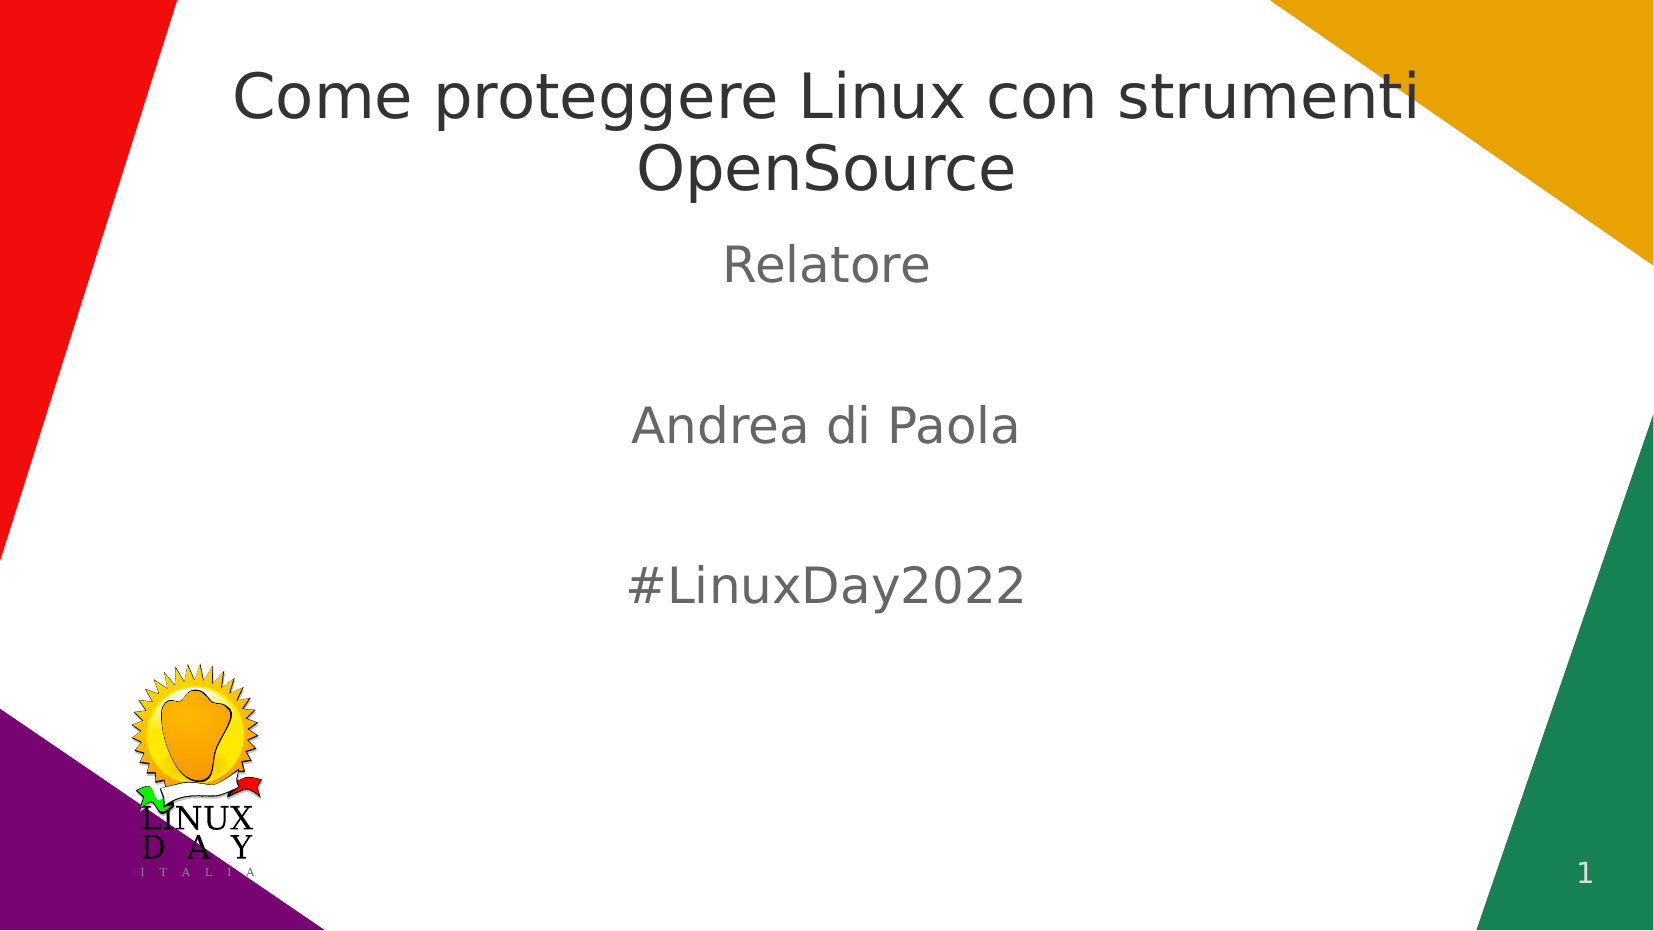

# Come proteggere Linux con strumenti OpenSource
Relatore
Andrea di Paola
#LinuxDay2022
1